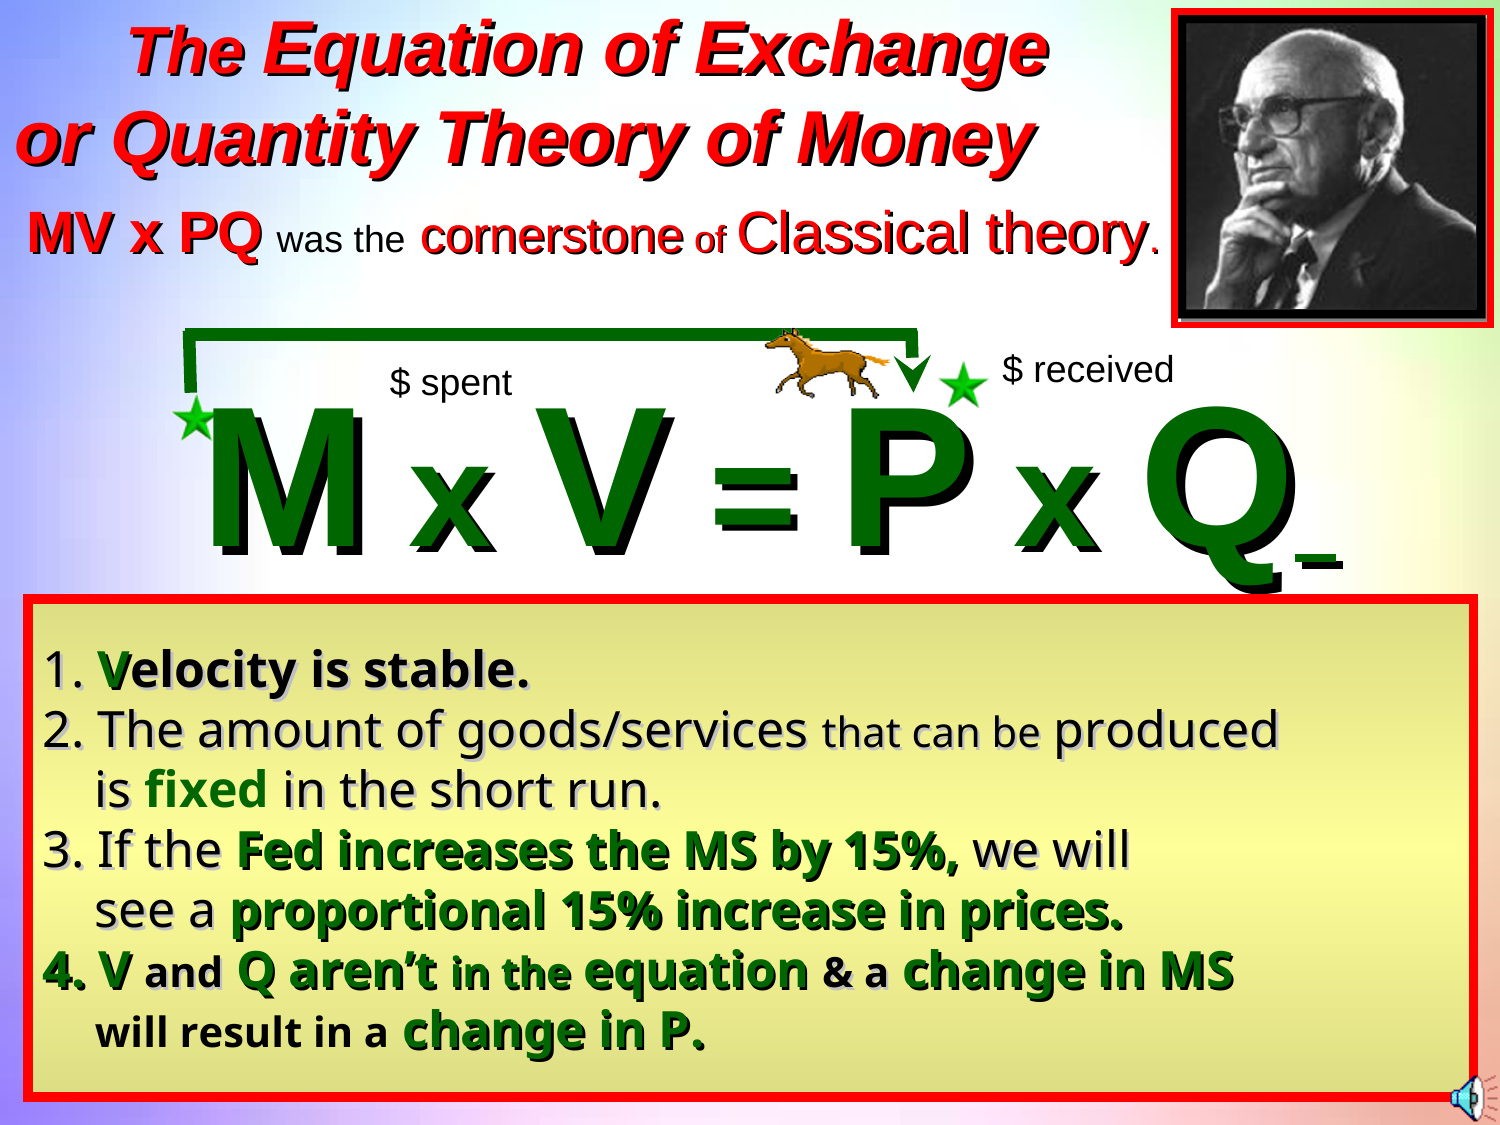

The Equation of Exchange
or Quantity Theory of Money
MV x PQ was the cornerstone of Classical theory.
$ received
M x V = P x Q
$ spent
1. Velocity is stable.
2. The amount of goods/services that can be produced
 is fixed in the short run.
3. If the Fed increases the MS by 15%, we will
 see a proportional 15% increase in prices.
4. V and Q aren’t in the equation & a change in MS
 will result in a change in P.